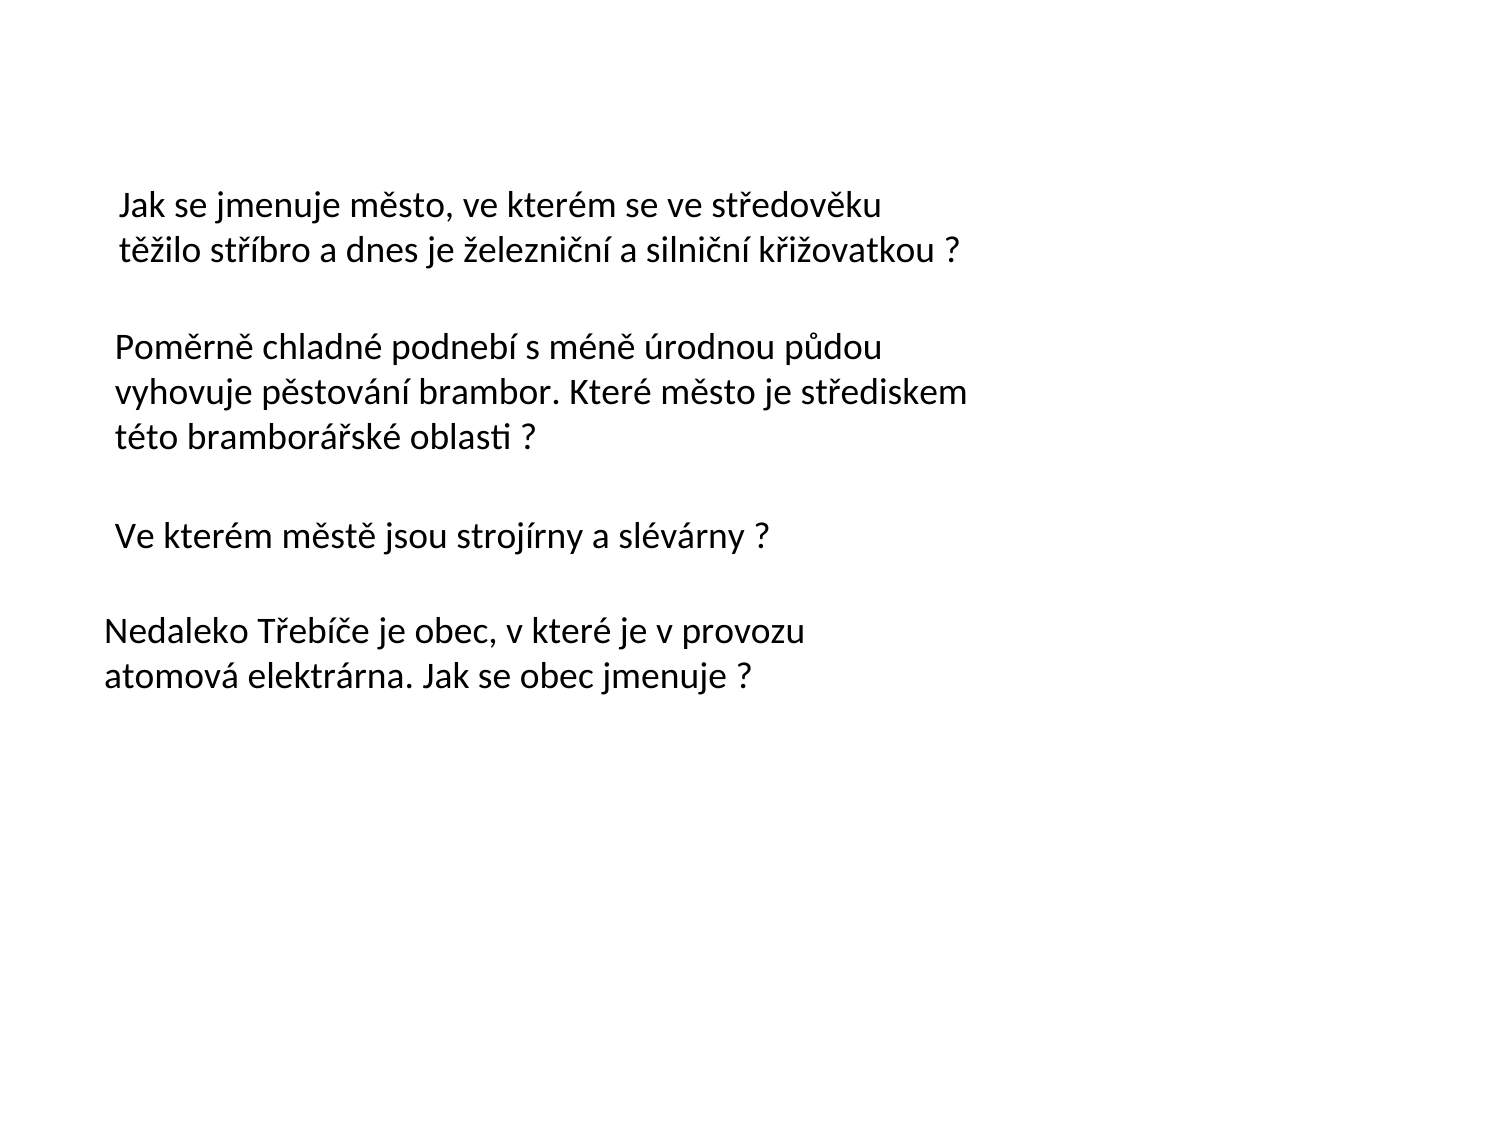

Jak se jmenuje město, ve kterém se ve středověku
těžilo stříbro a dnes je železniční a silniční křižovatkou ?
Poměrně chladné podnebí s méně úrodnou půdou
vyhovuje pěstování brambor. Které město je střediskem
této bramborářské oblasti ?
Ve kterém městě jsou strojírny a slévárny ?
Nedaleko Třebíče je obec, v které je v provozu
atomová elektrárna. Jak se obec jmenuje ?